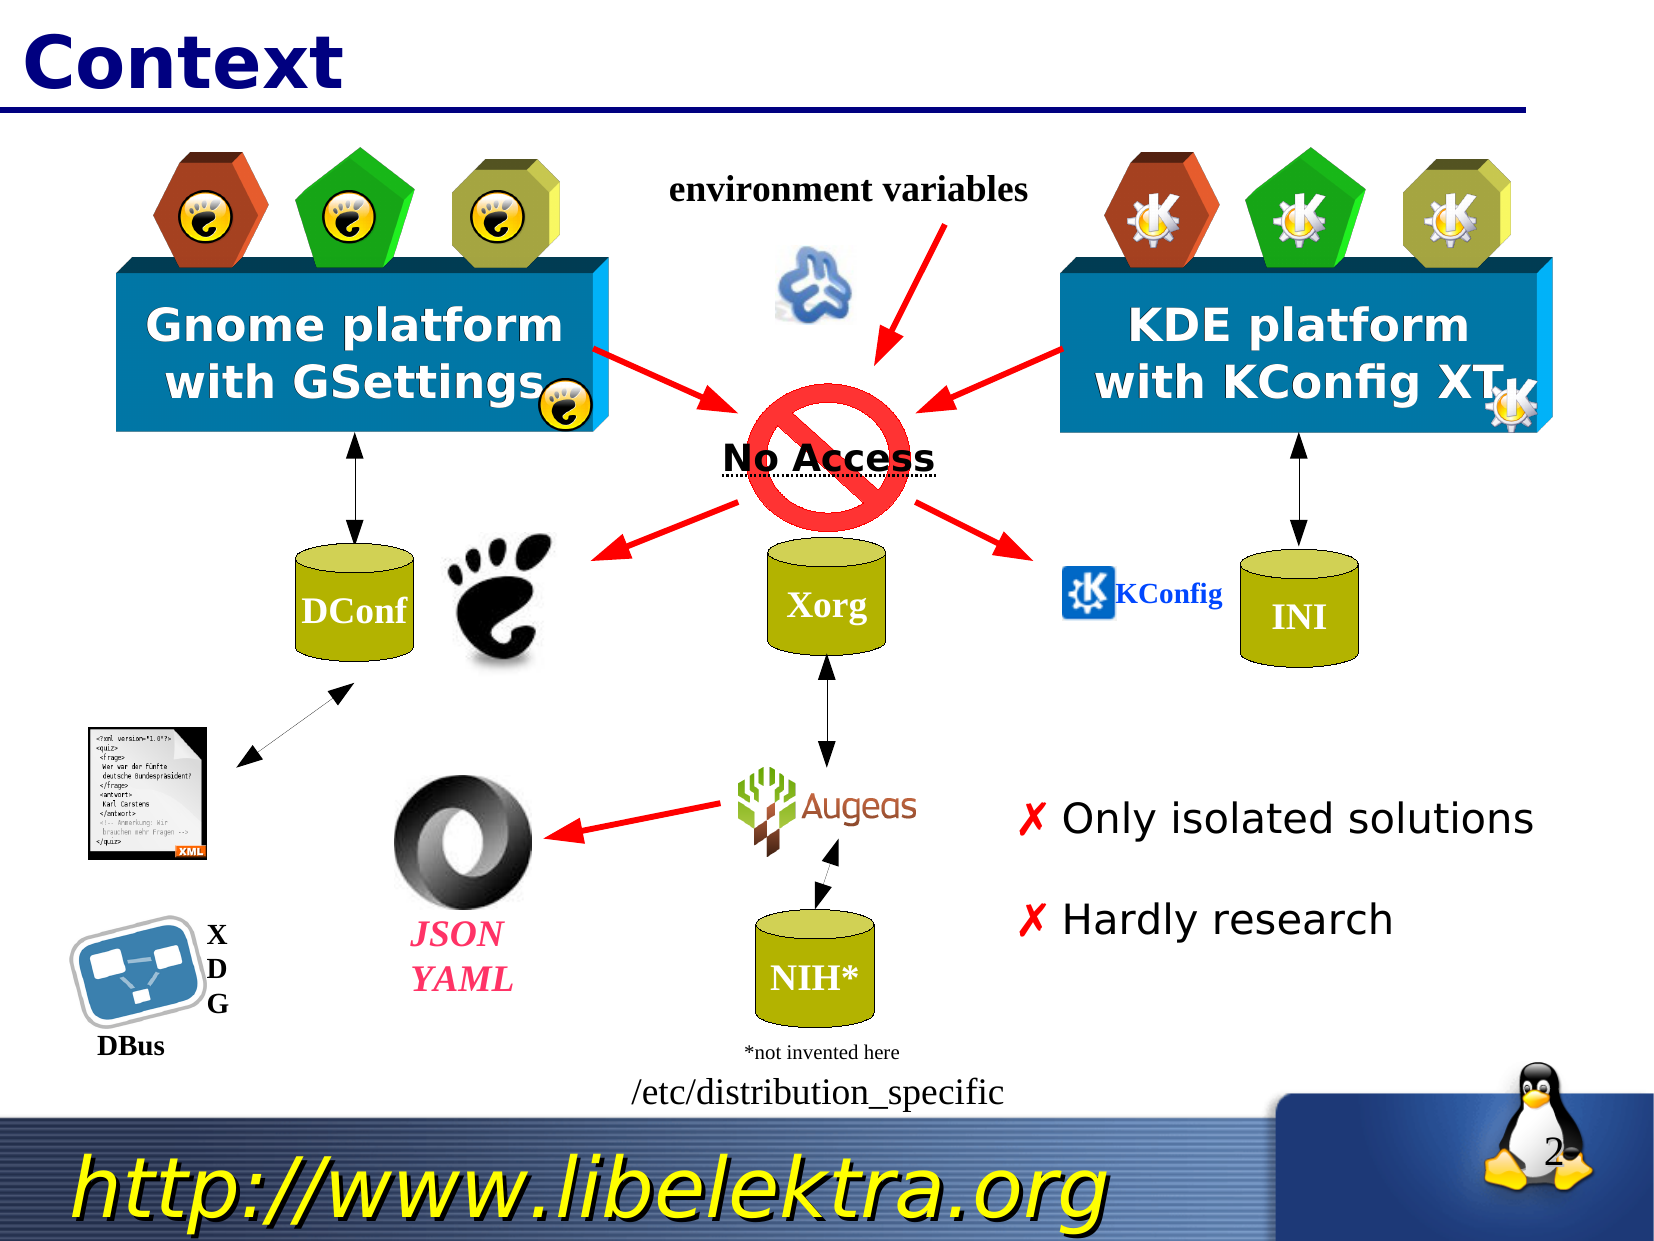

Context
environment variables
Gnome platform
with GSettings
KDE platform
with KConfig XT
No Access
Xorg
DConf
INI
KConfig
# Only isolated solutions
Hardly research
NIH*
JSON
YAML
X
D
G
DBus
*not invented here
/etc/distribution_specific